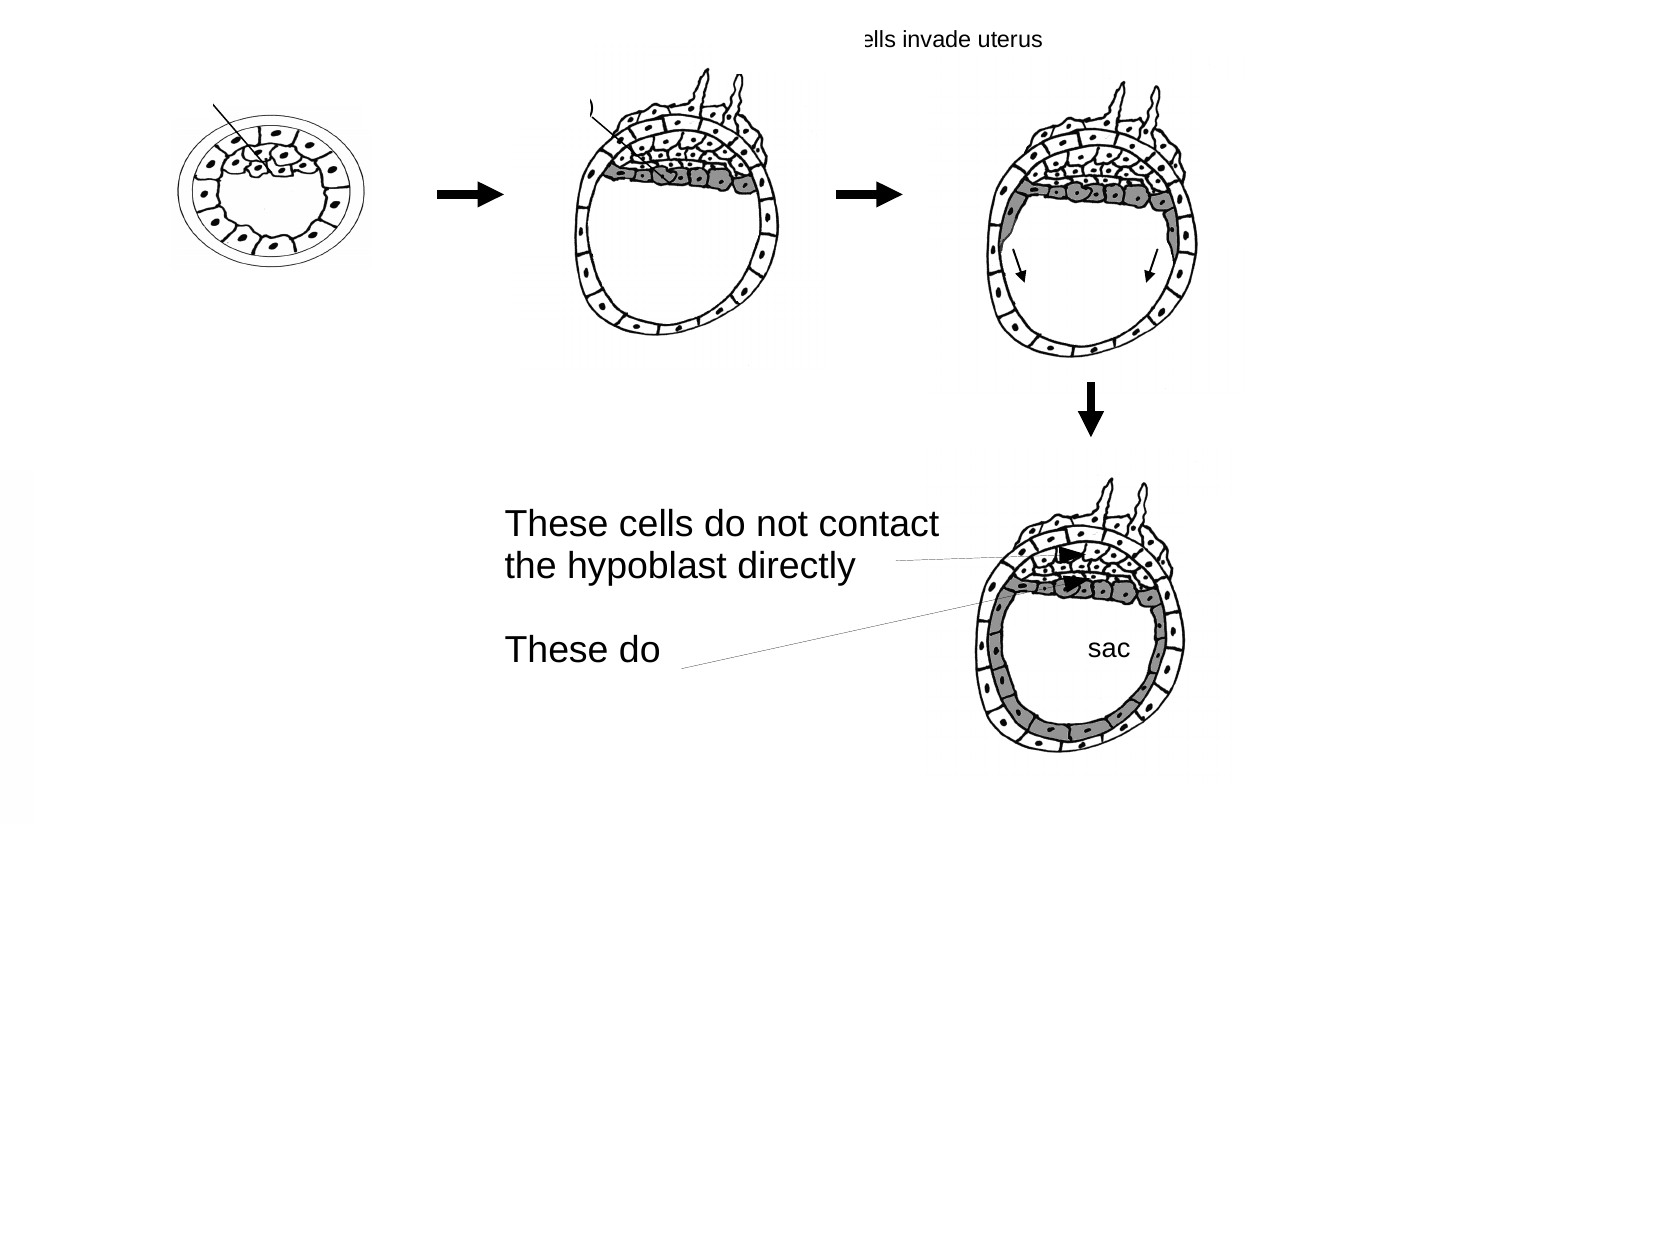

ICM
These cells do not contact the hypoblast directly
These do